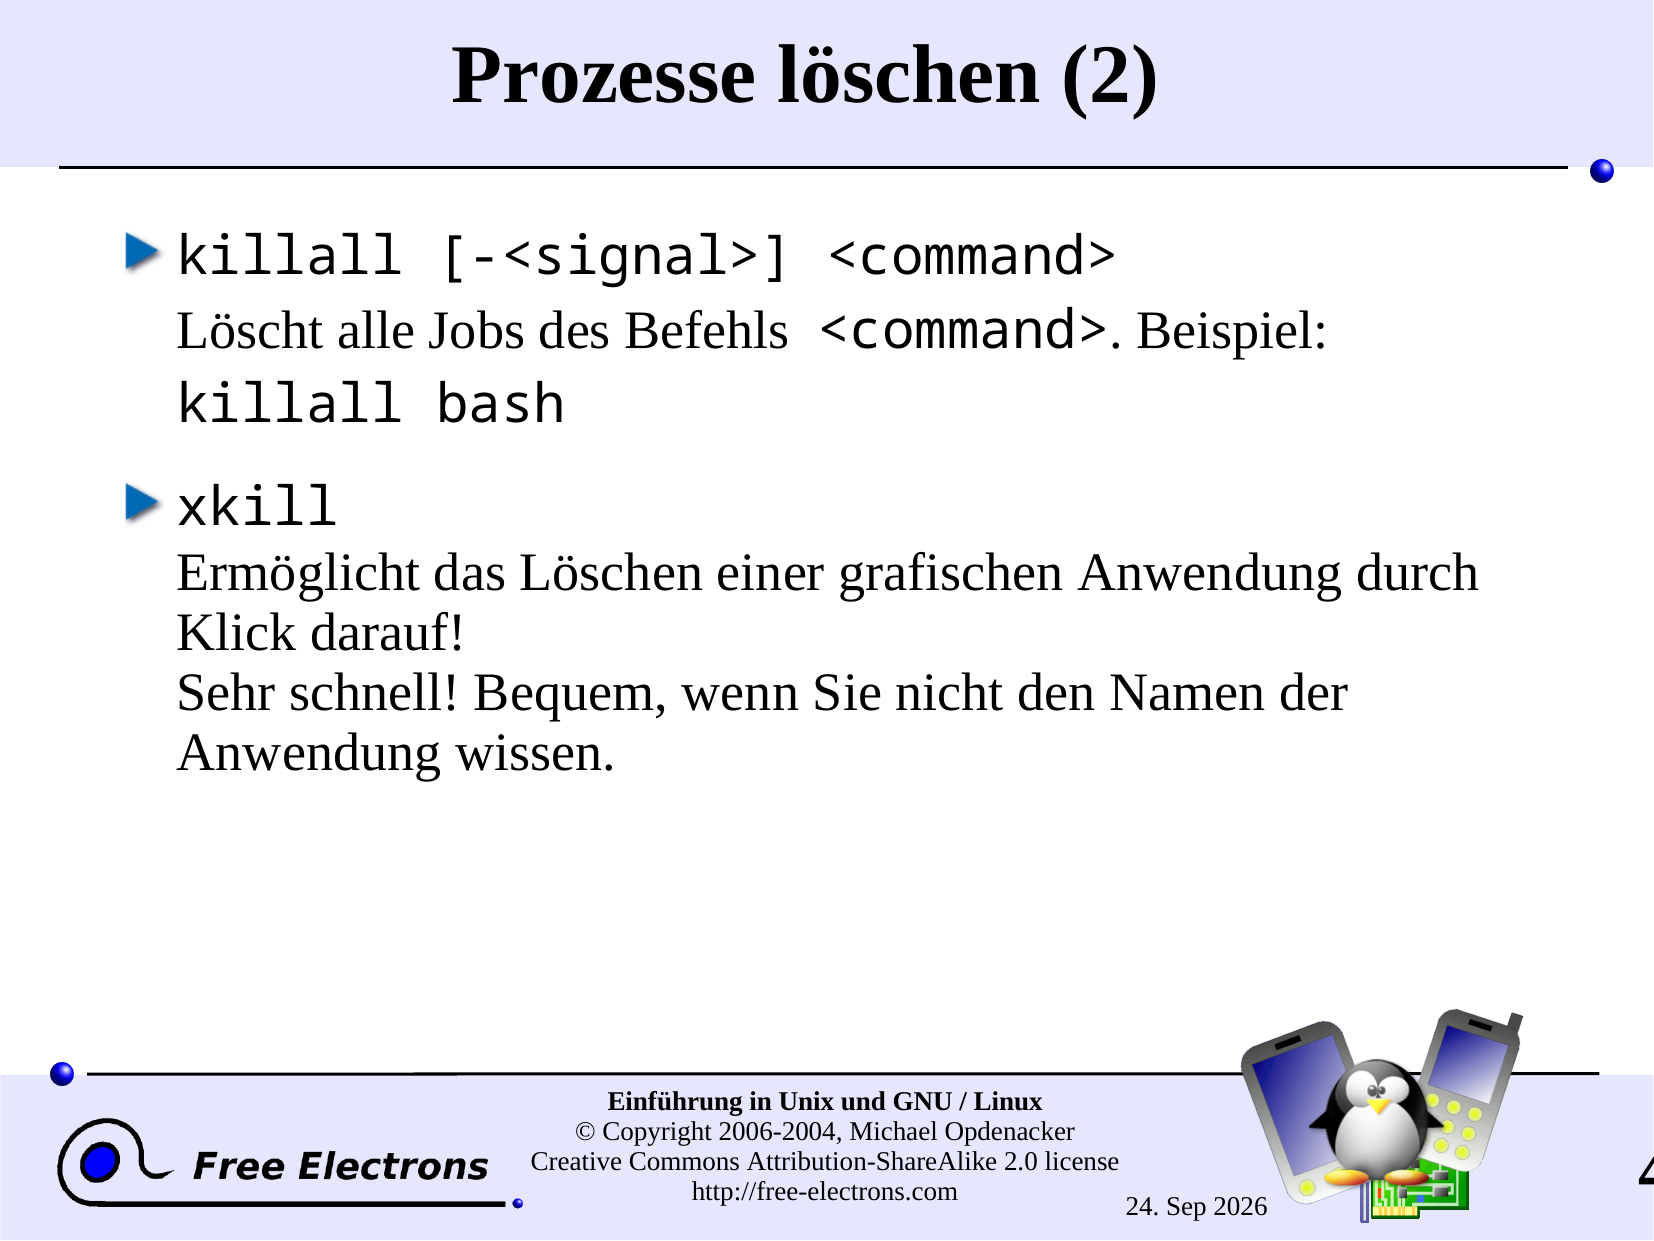

# Prozesse löschen (2)
killall [-<signal>] <command>
Löscht alle Jobs des Befehls <command>. Beispiel:
killall bash
xkill
Ermöglicht das Löschen einer grafischen Anwendung durch Klick darauf!
Sehr schnell! Bequem, wenn Sie nicht den Namen der Anwendung wissen.